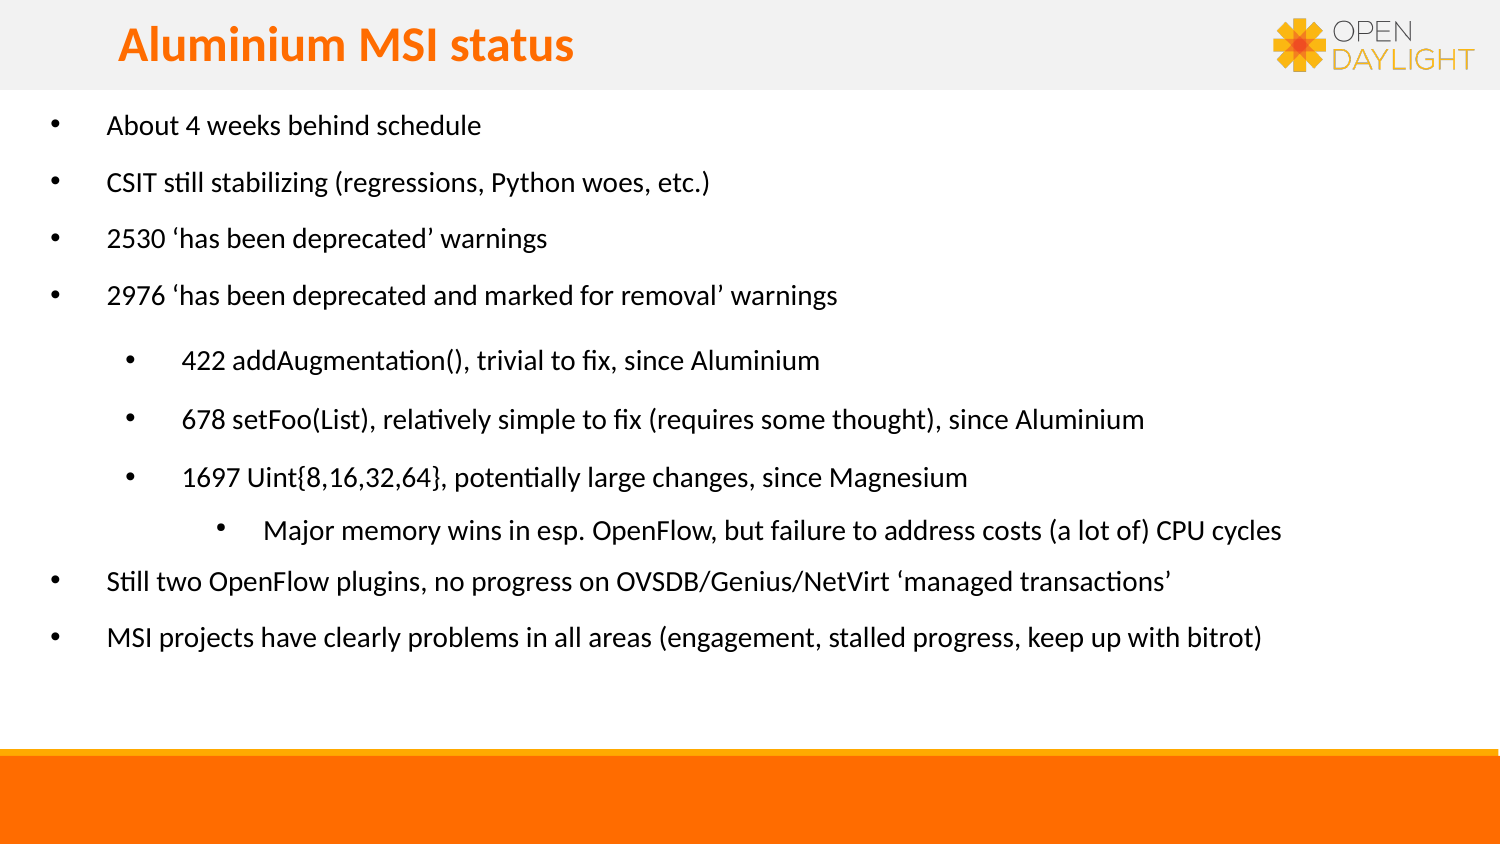

# Aluminium MSI status
About 4 weeks behind schedule
CSIT still stabilizing (regressions, Python woes, etc.)
2530 ‘has been deprecated’ warnings
2976 ‘has been deprecated and marked for removal’ warnings
422 addAugmentation(), trivial to fix, since Aluminium
678 setFoo(List), relatively simple to fix (requires some thought), since Aluminium
1697 Uint{8,16,32,64}, potentially large changes, since Magnesium
Major memory wins in esp. OpenFlow, but failure to address costs (a lot of) CPU cycles
Still two OpenFlow plugins, no progress on OVSDB/Genius/NetVirt ‘managed transactions’
MSI projects have clearly problems in all areas (engagement, stalled progress, keep up with bitrot)